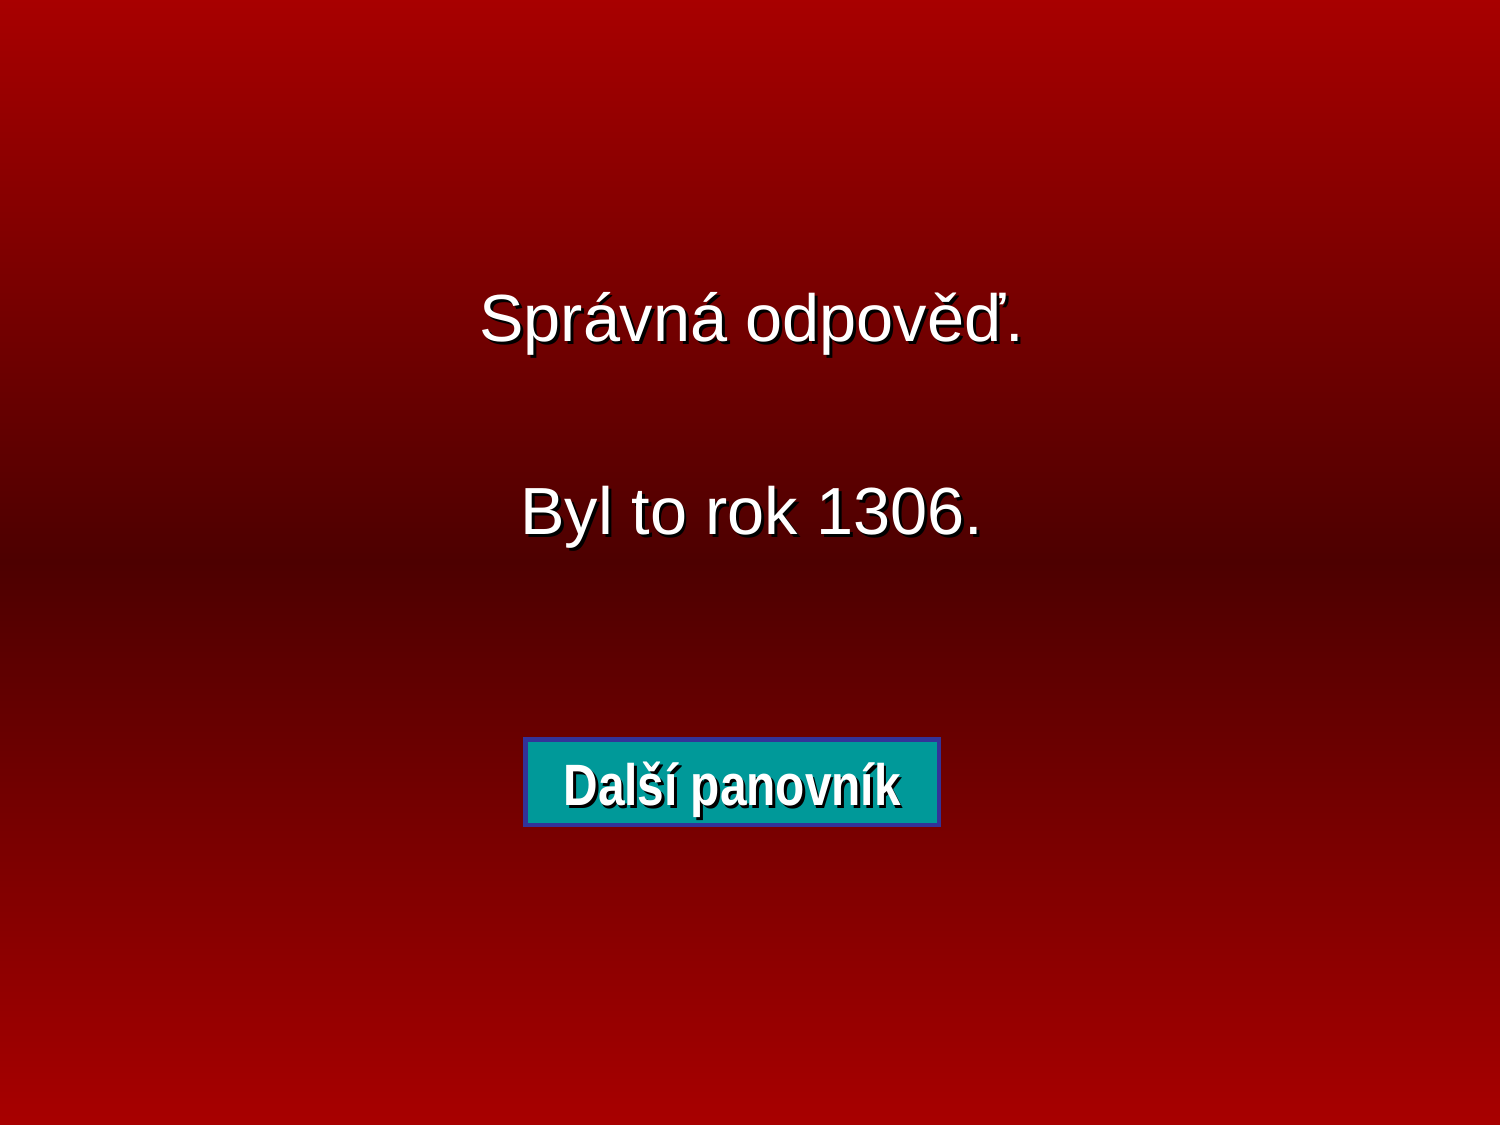

#
Správná odpověď.
Byl to rok 1306.
Další panovník